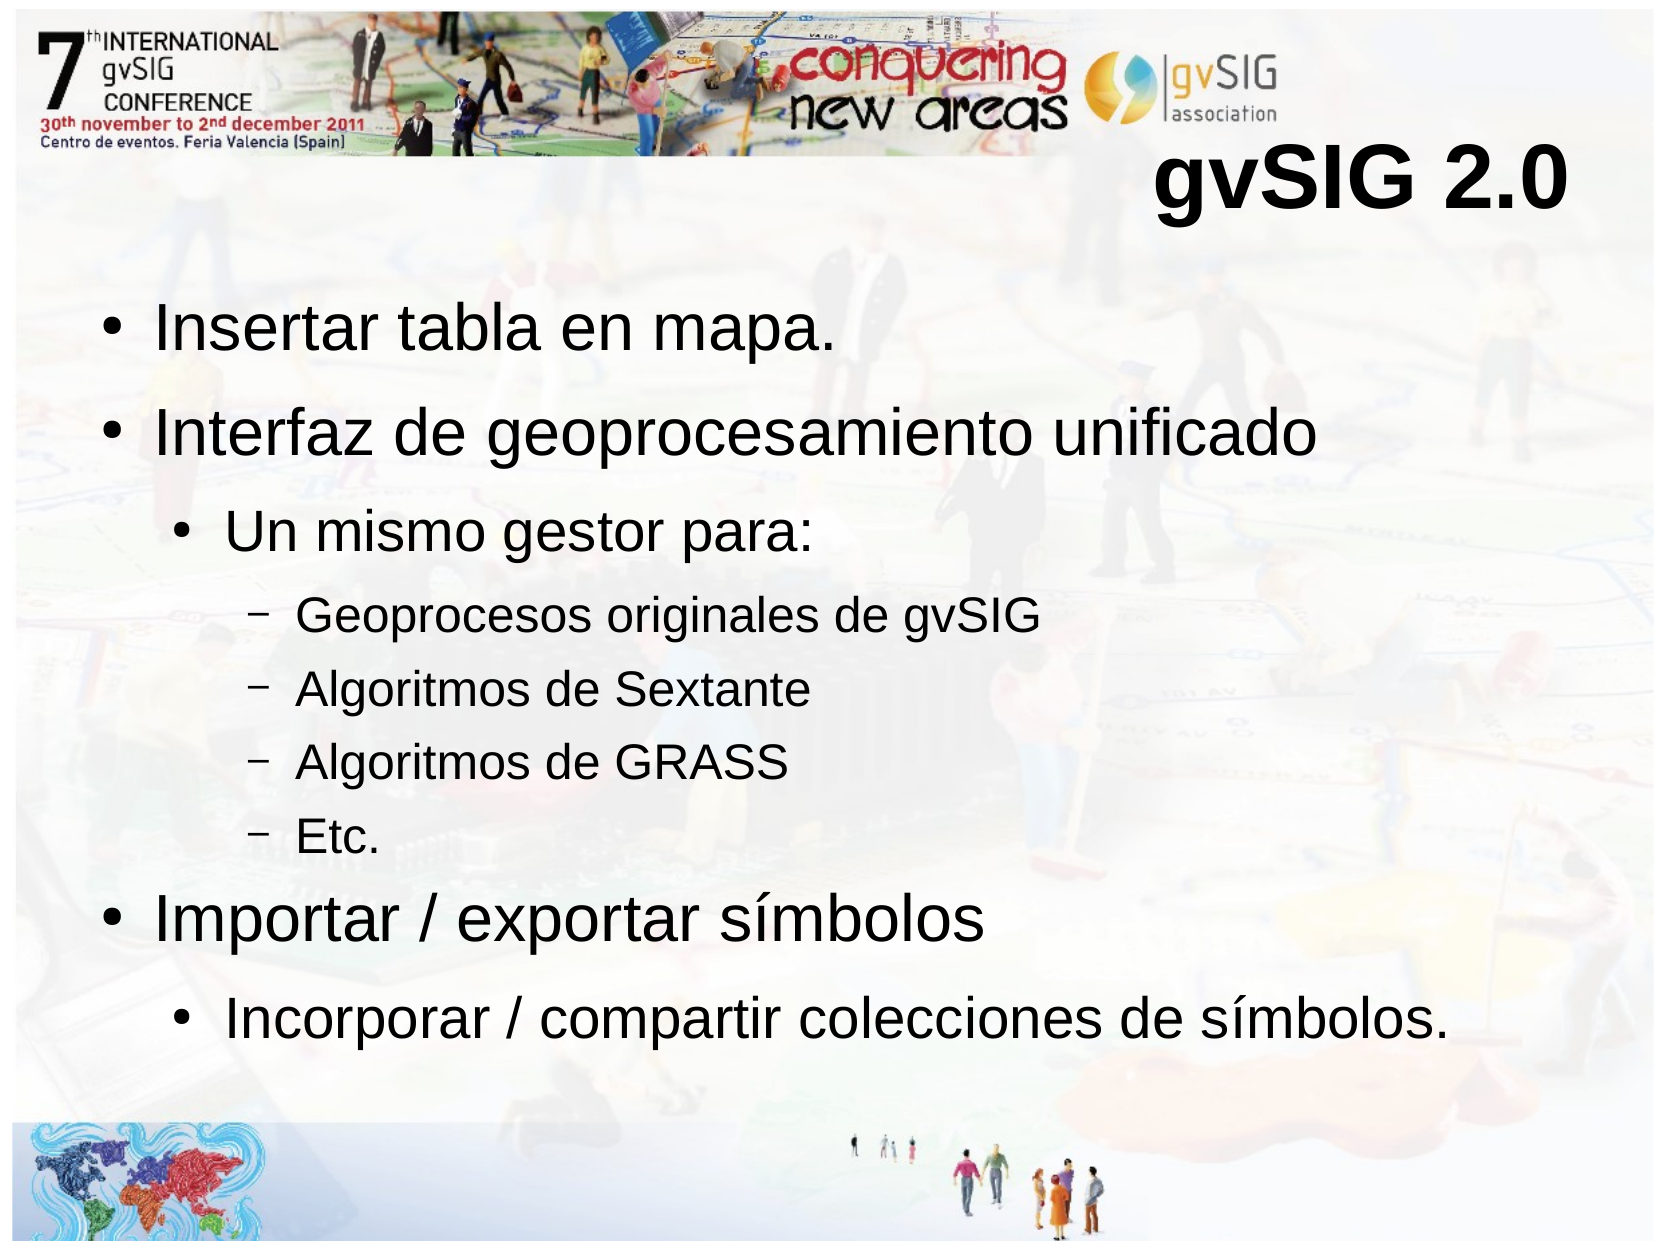

# gvSIG 2.0
Insertar tabla en mapa.
Interfaz de geoprocesamiento unificado
Un mismo gestor para:
Geoprocesos originales de gvSIG
Algoritmos de Sextante
Algoritmos de GRASS
Etc.
Importar / exportar símbolos
Incorporar / compartir colecciones de símbolos.